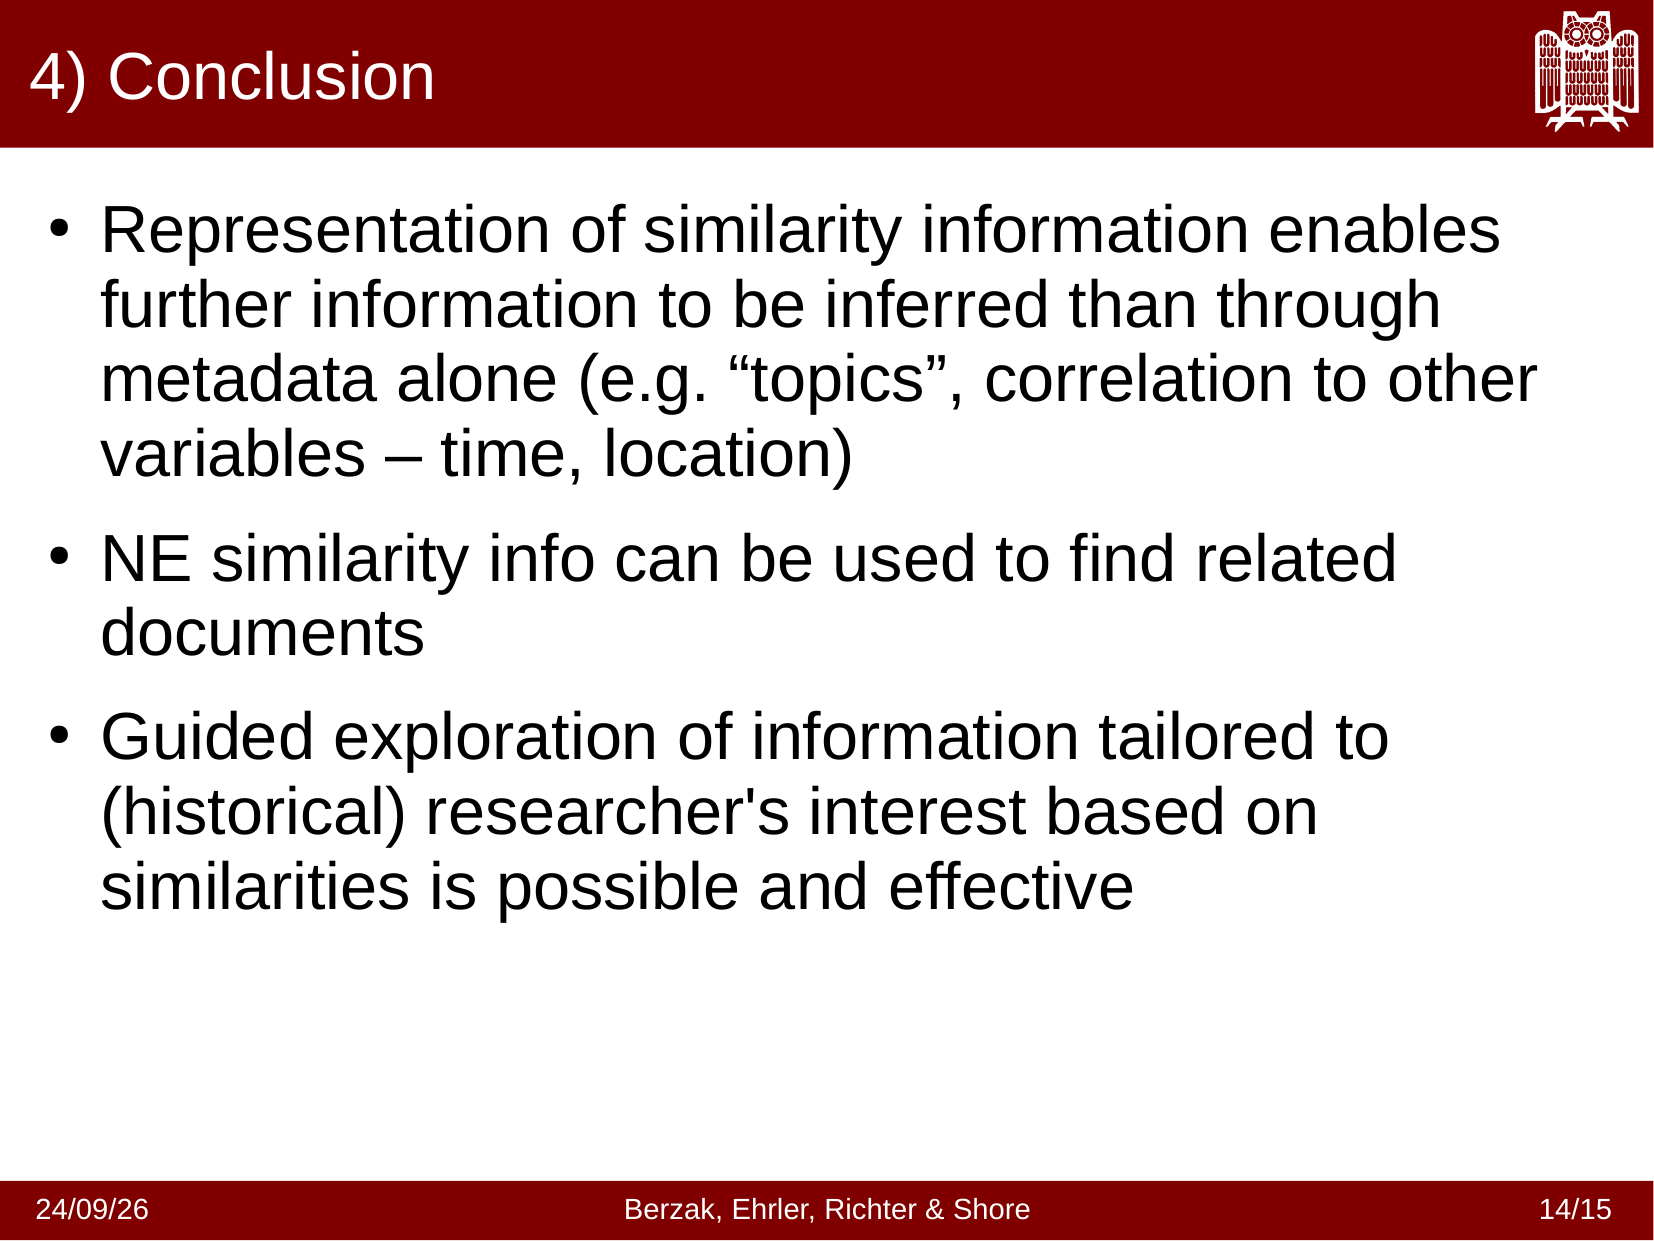

# 4) Conclusion
Representation of similarity information enables further information to be inferred than through metadata alone (e.g. “topics”, correlation to other variables – time, location)
NE similarity info can be used to find related documents
Guided exploration of information tailored to (historical) researcher's interest based on similarities is possible and effective
Berzak, Ehrler, Richter & Shore
14